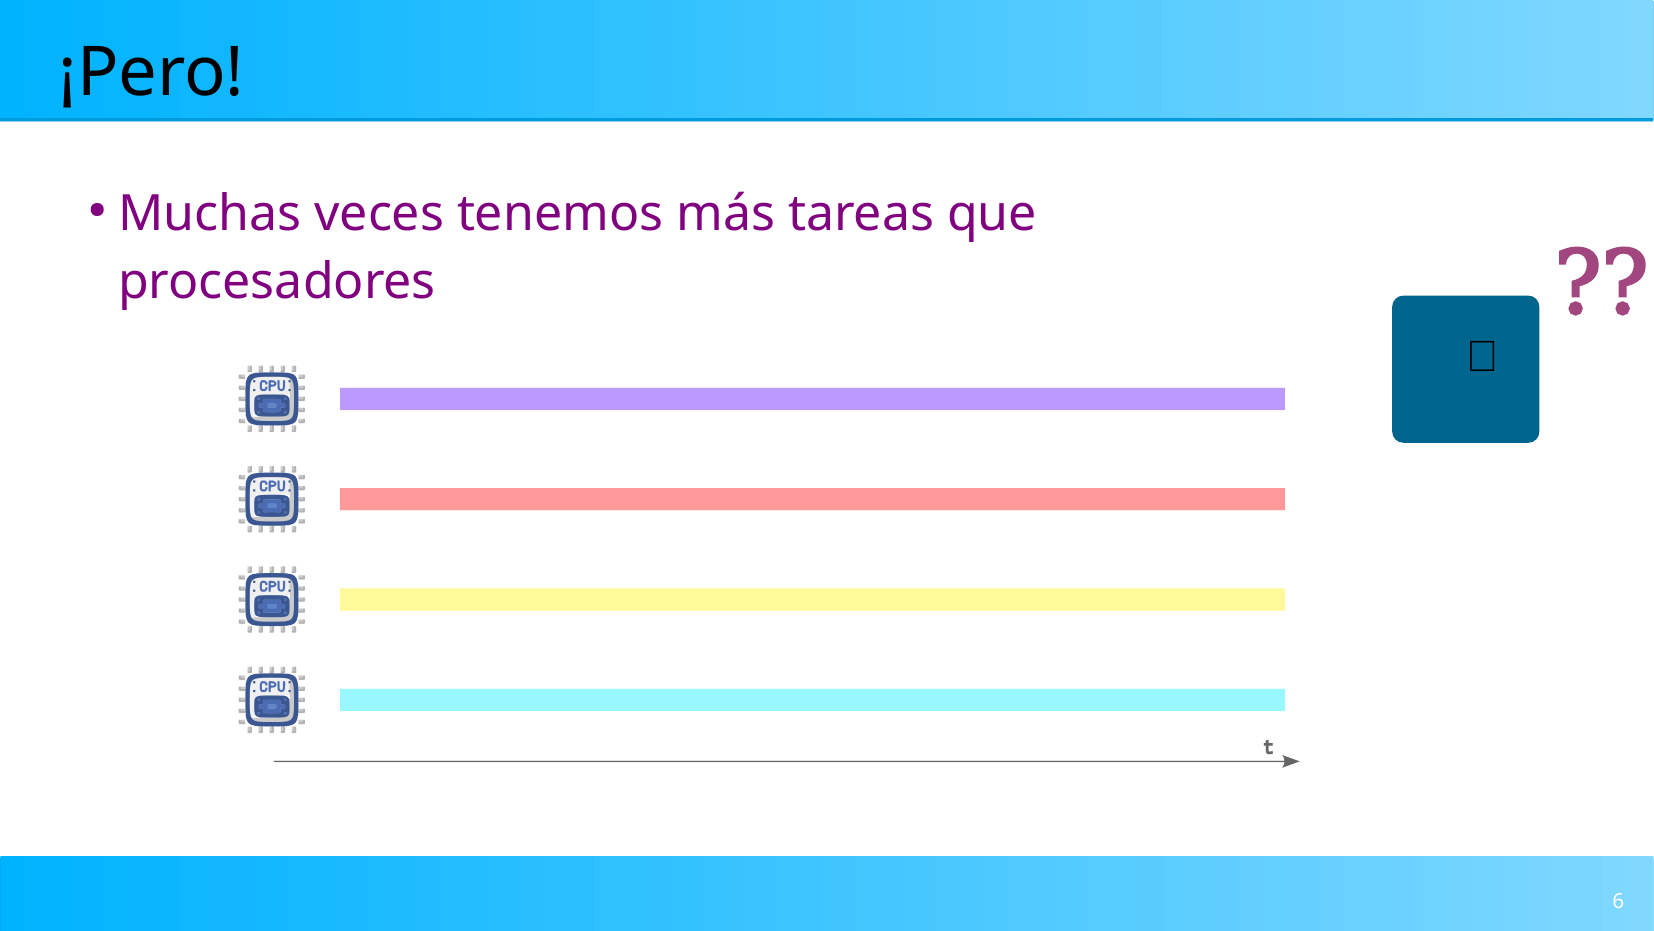

# ¡Pero!
Muchas veces tenemos más tareas que procesadores
??
💔
6